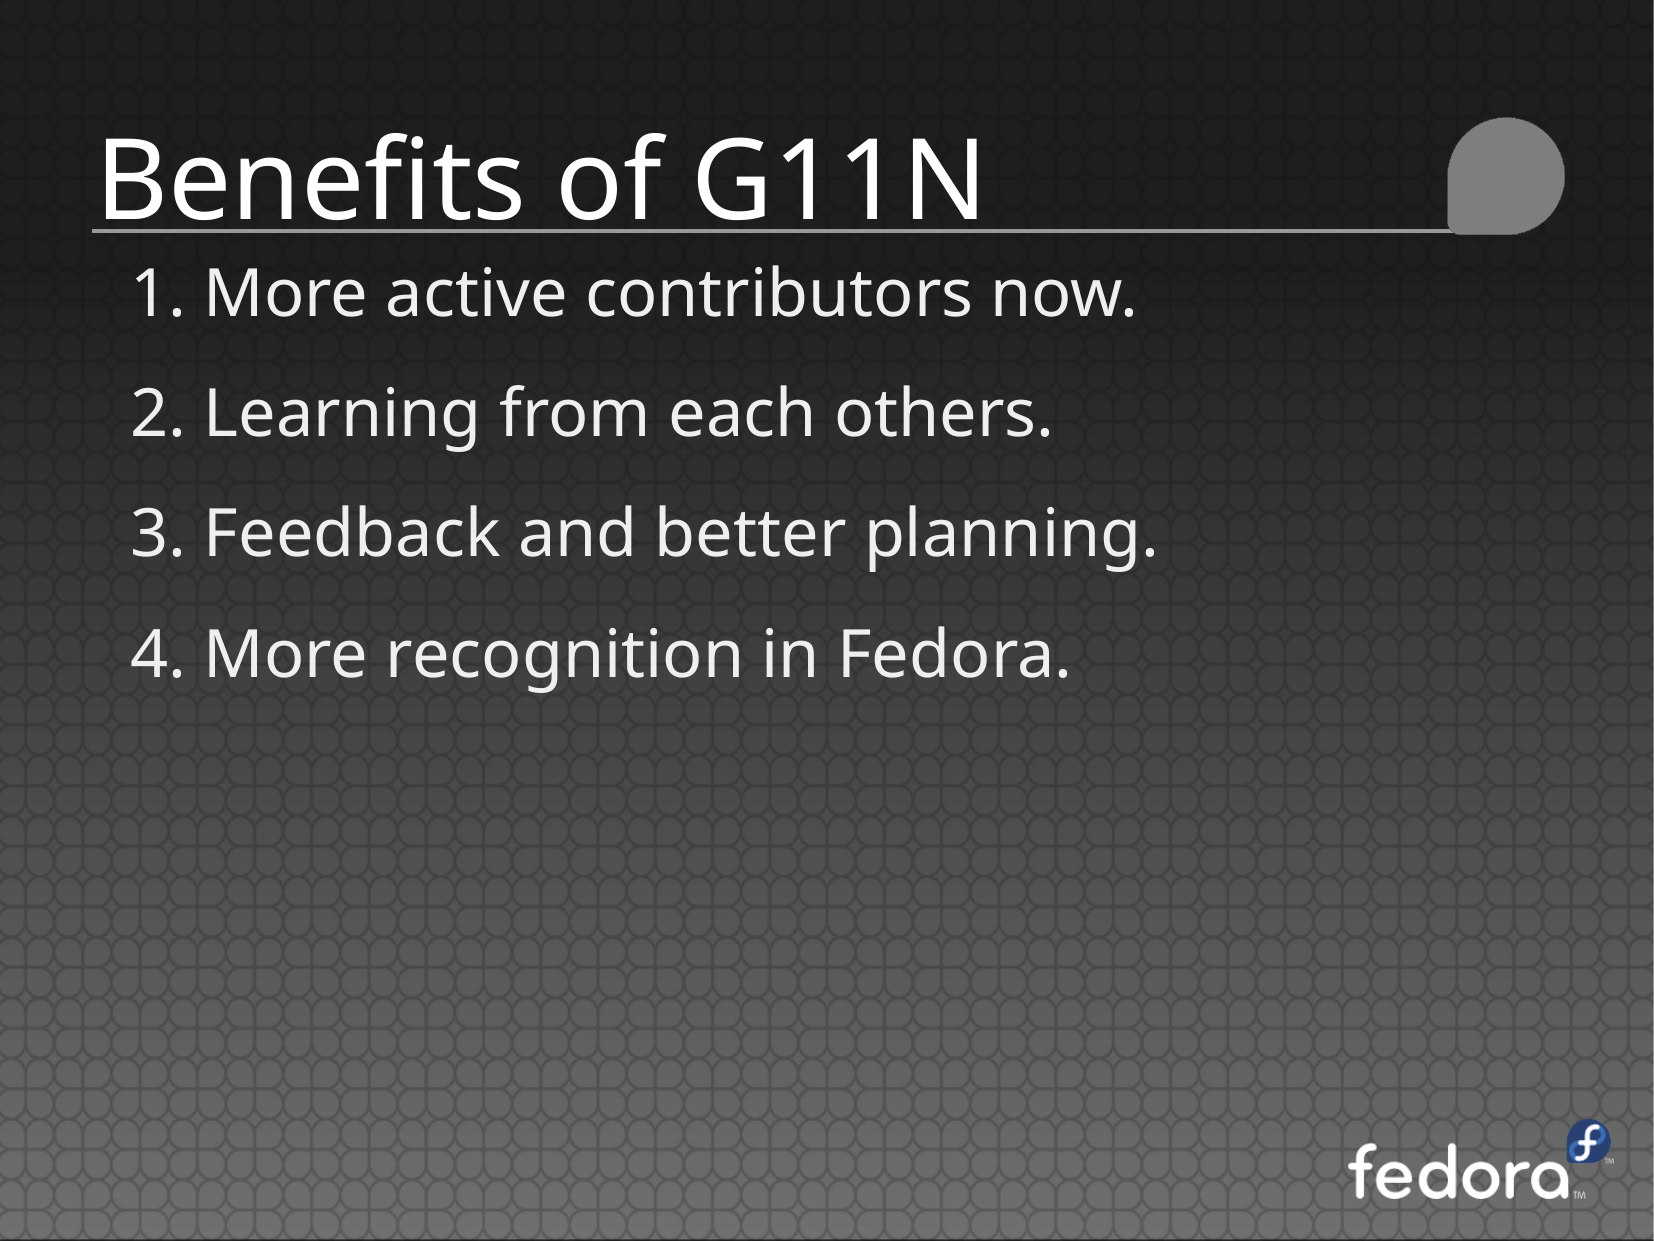

Benefits of G11N
# More active contributors now.
 Learning from each others.
 Feedback and better planning.
 More recognition in Fedora.